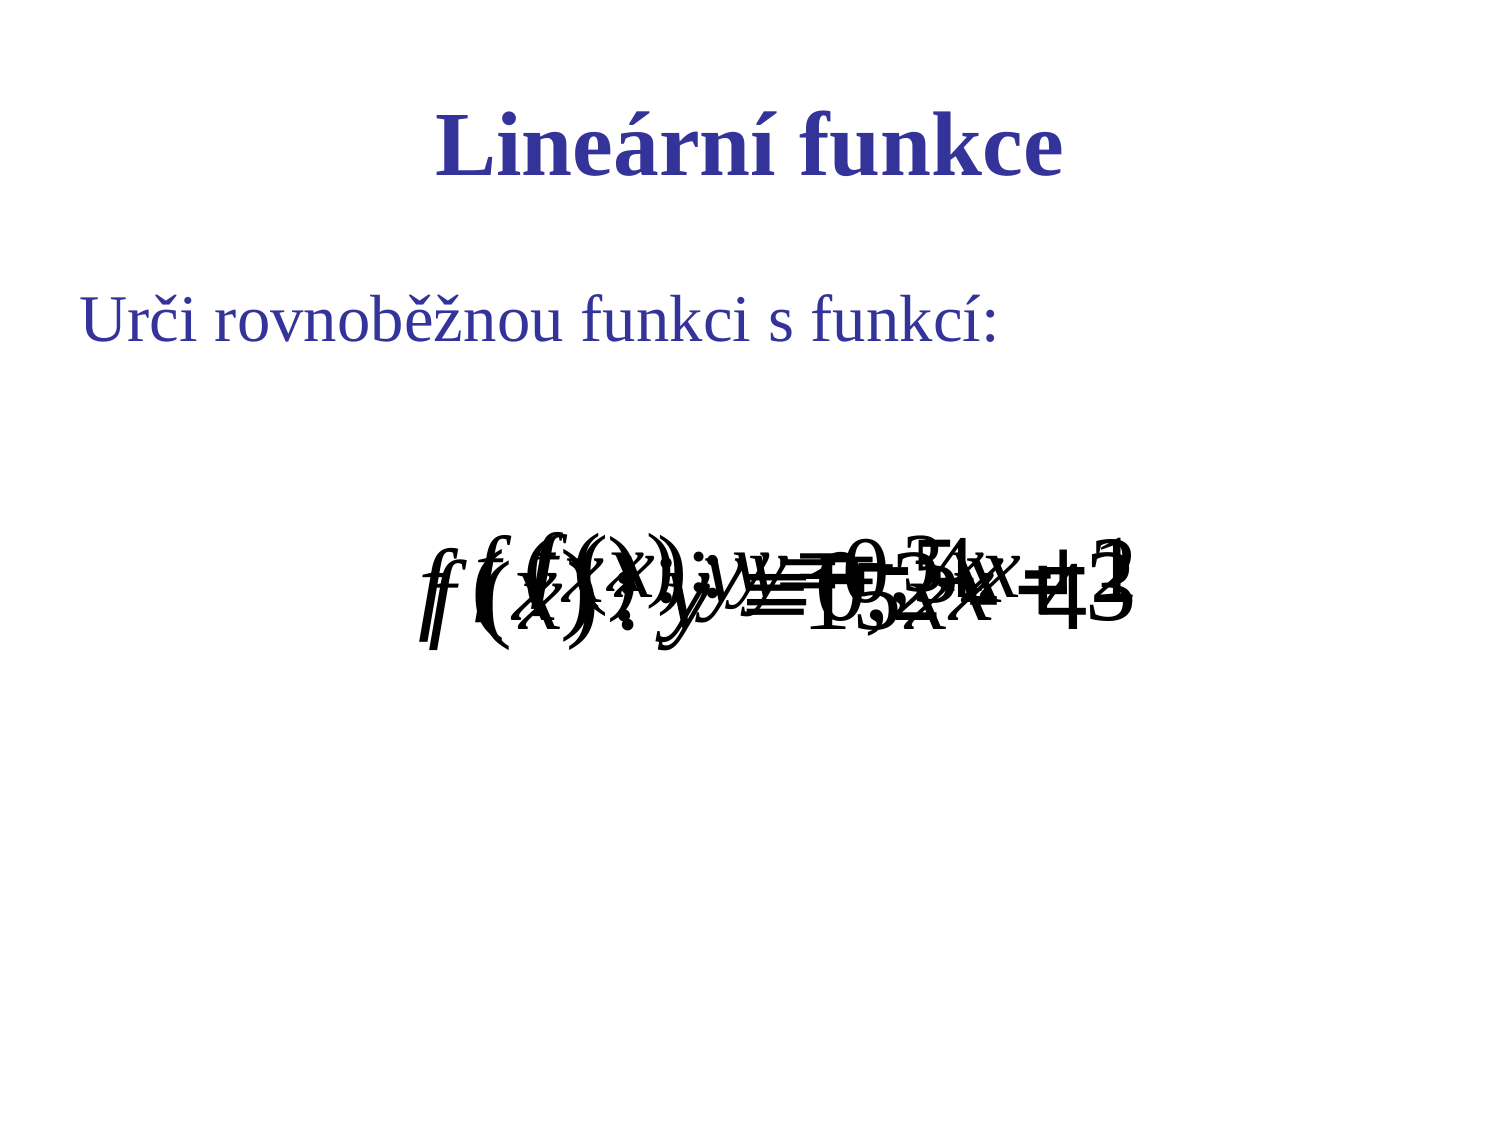

Lineární funkce
Urči rovnoběžnou funkci s funkcí: